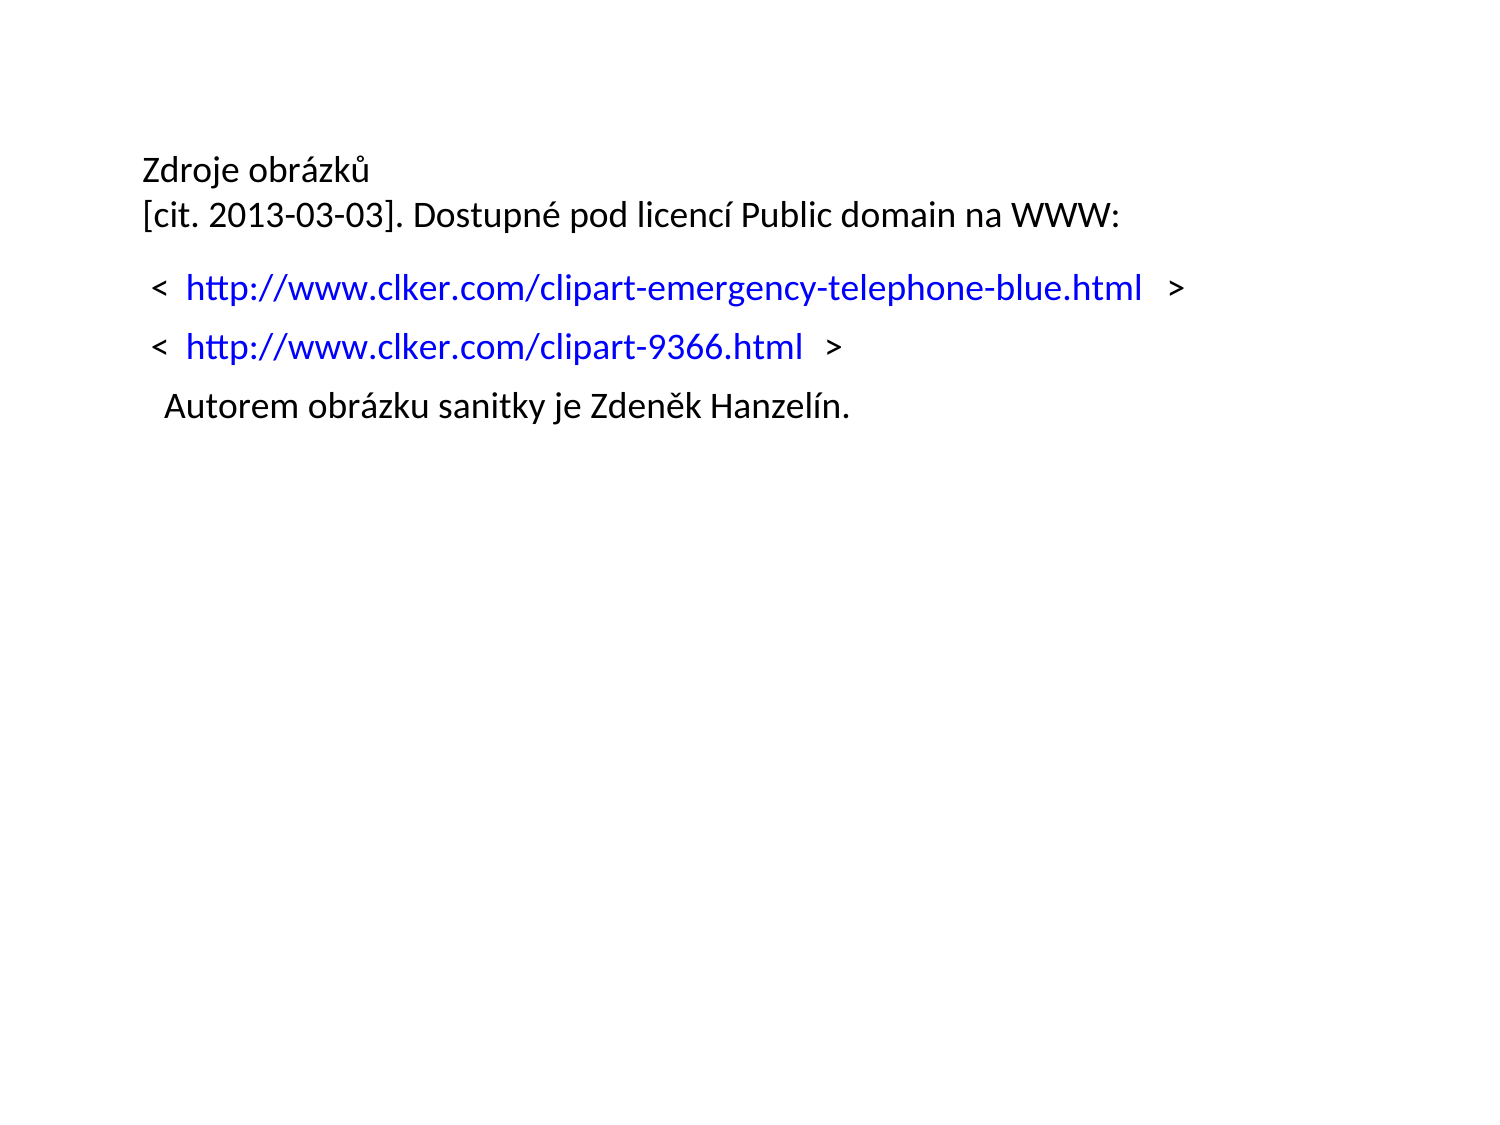

Zdroje obrázků
[cit. 2013-03-03]. Dostupné pod licencí Public domain na WWW:
<
http://www.clker.com/clipart-emergency-telephone-blue.html
>
<
http://www.clker.com/clipart-9366.html
>
Autorem obrázku sanitky je Zdeněk Hanzelín.